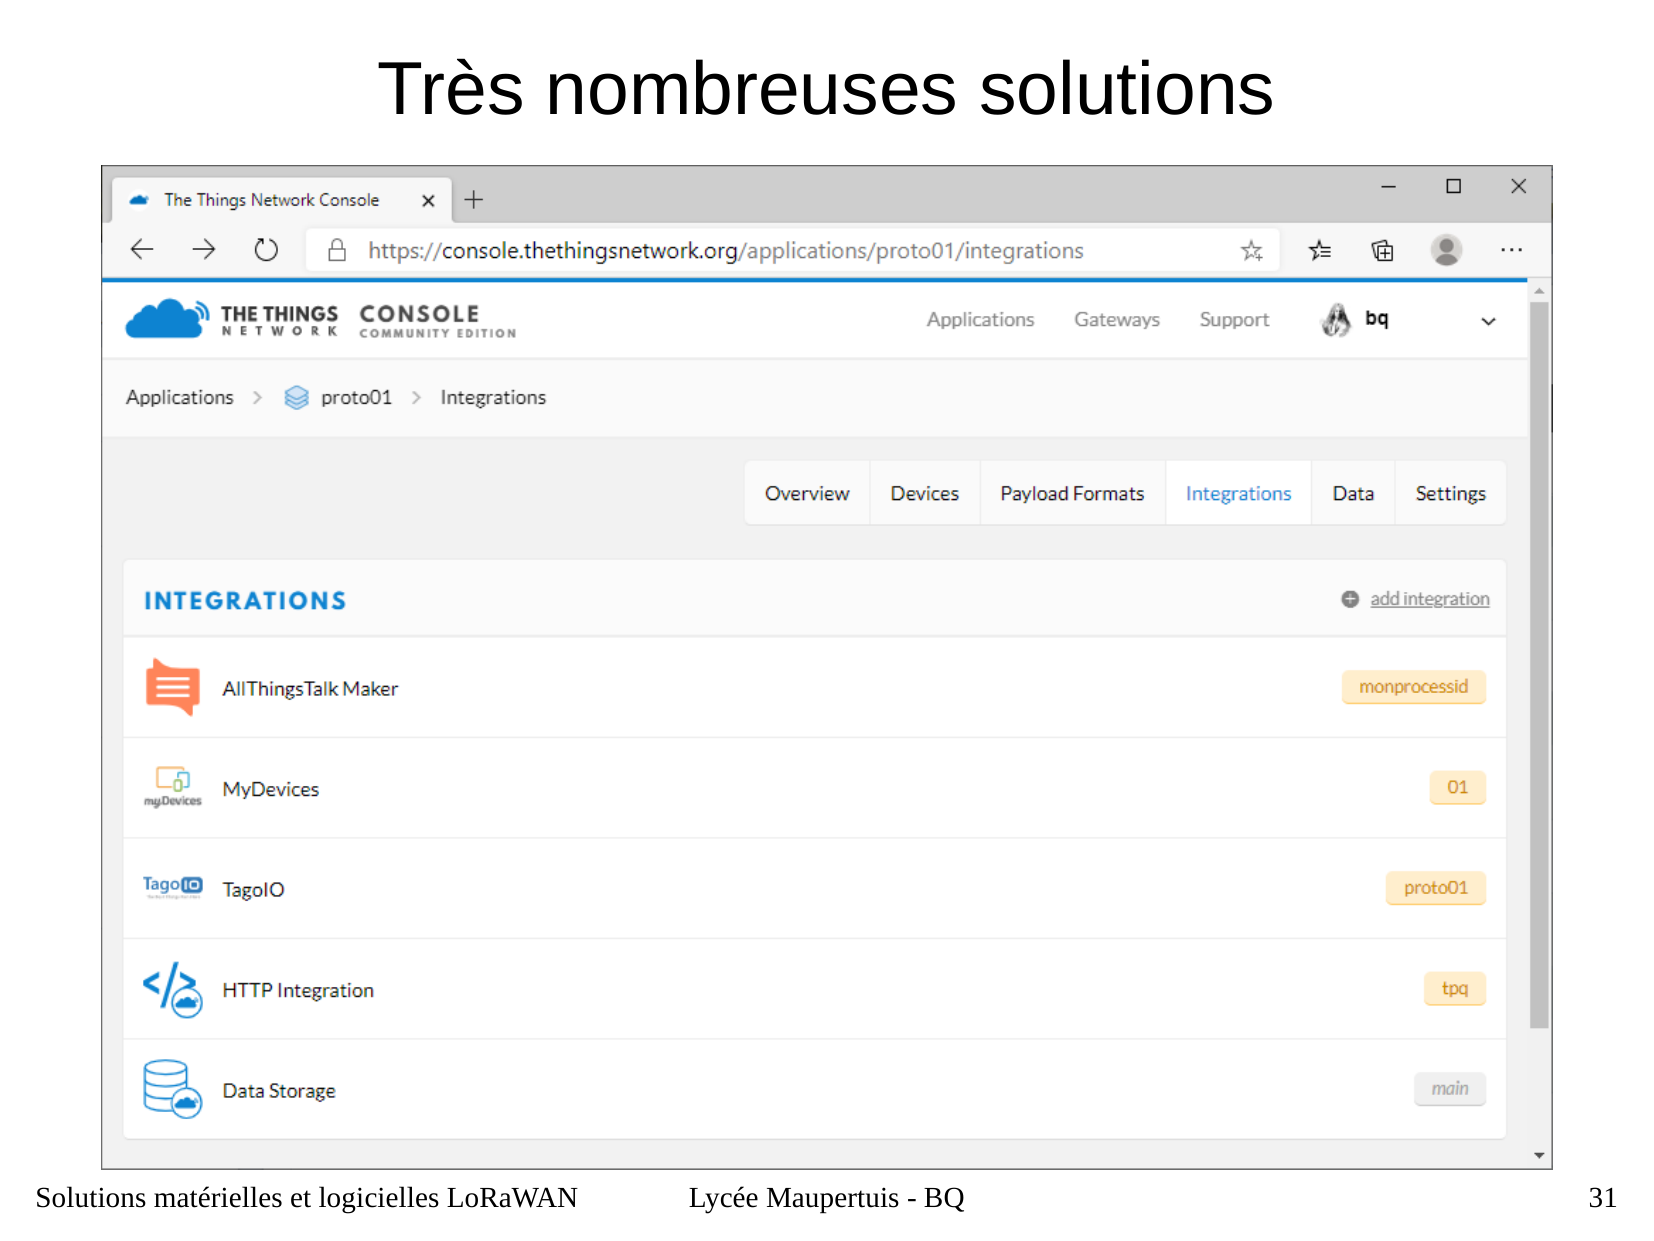

# Très nombreuses solutions
Solutions matérielles et logicielles LoRaWAN
Lycée Maupertuis - BQ
31